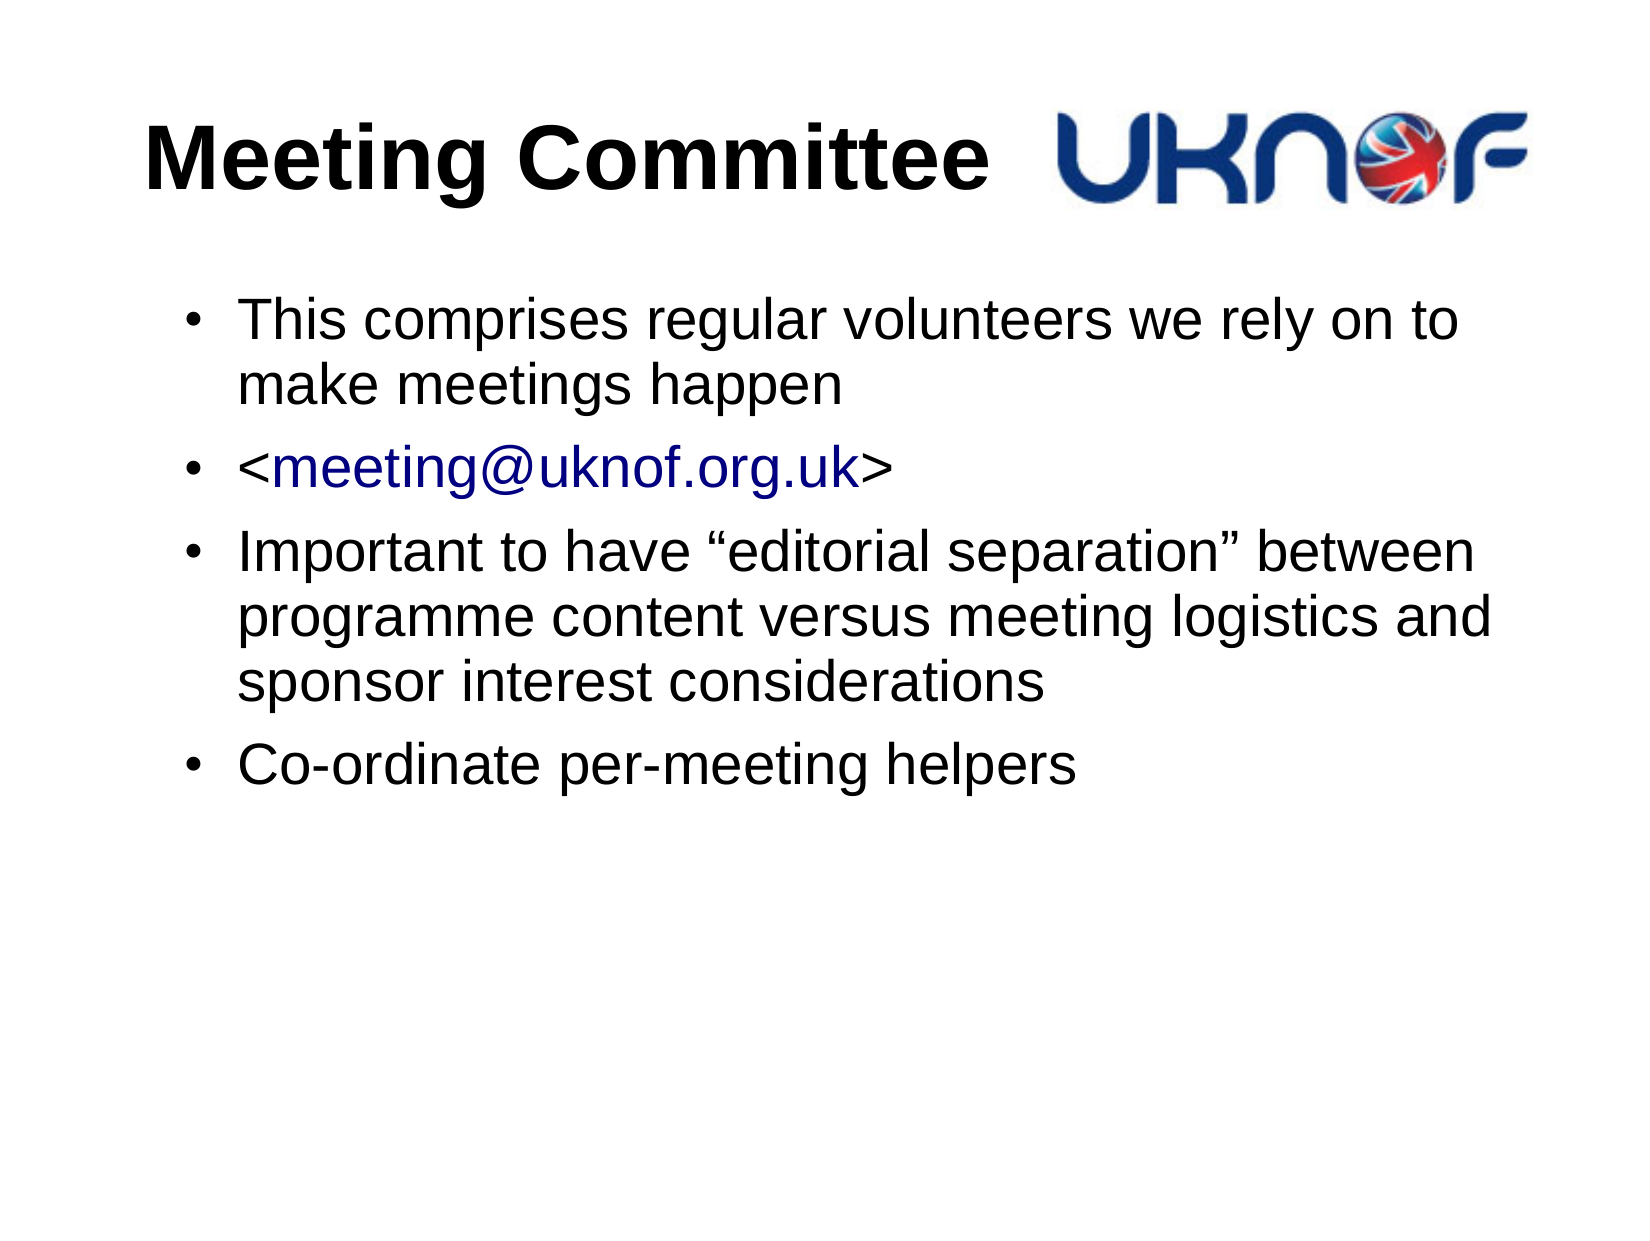

# Meeting Committee
This comprises regular volunteers we rely on to make meetings happen
<meeting@uknof.org.uk>
Important to have “editorial separation” between programme content versus meeting logistics and sponsor interest considerations
Co-ordinate per-meeting helpers